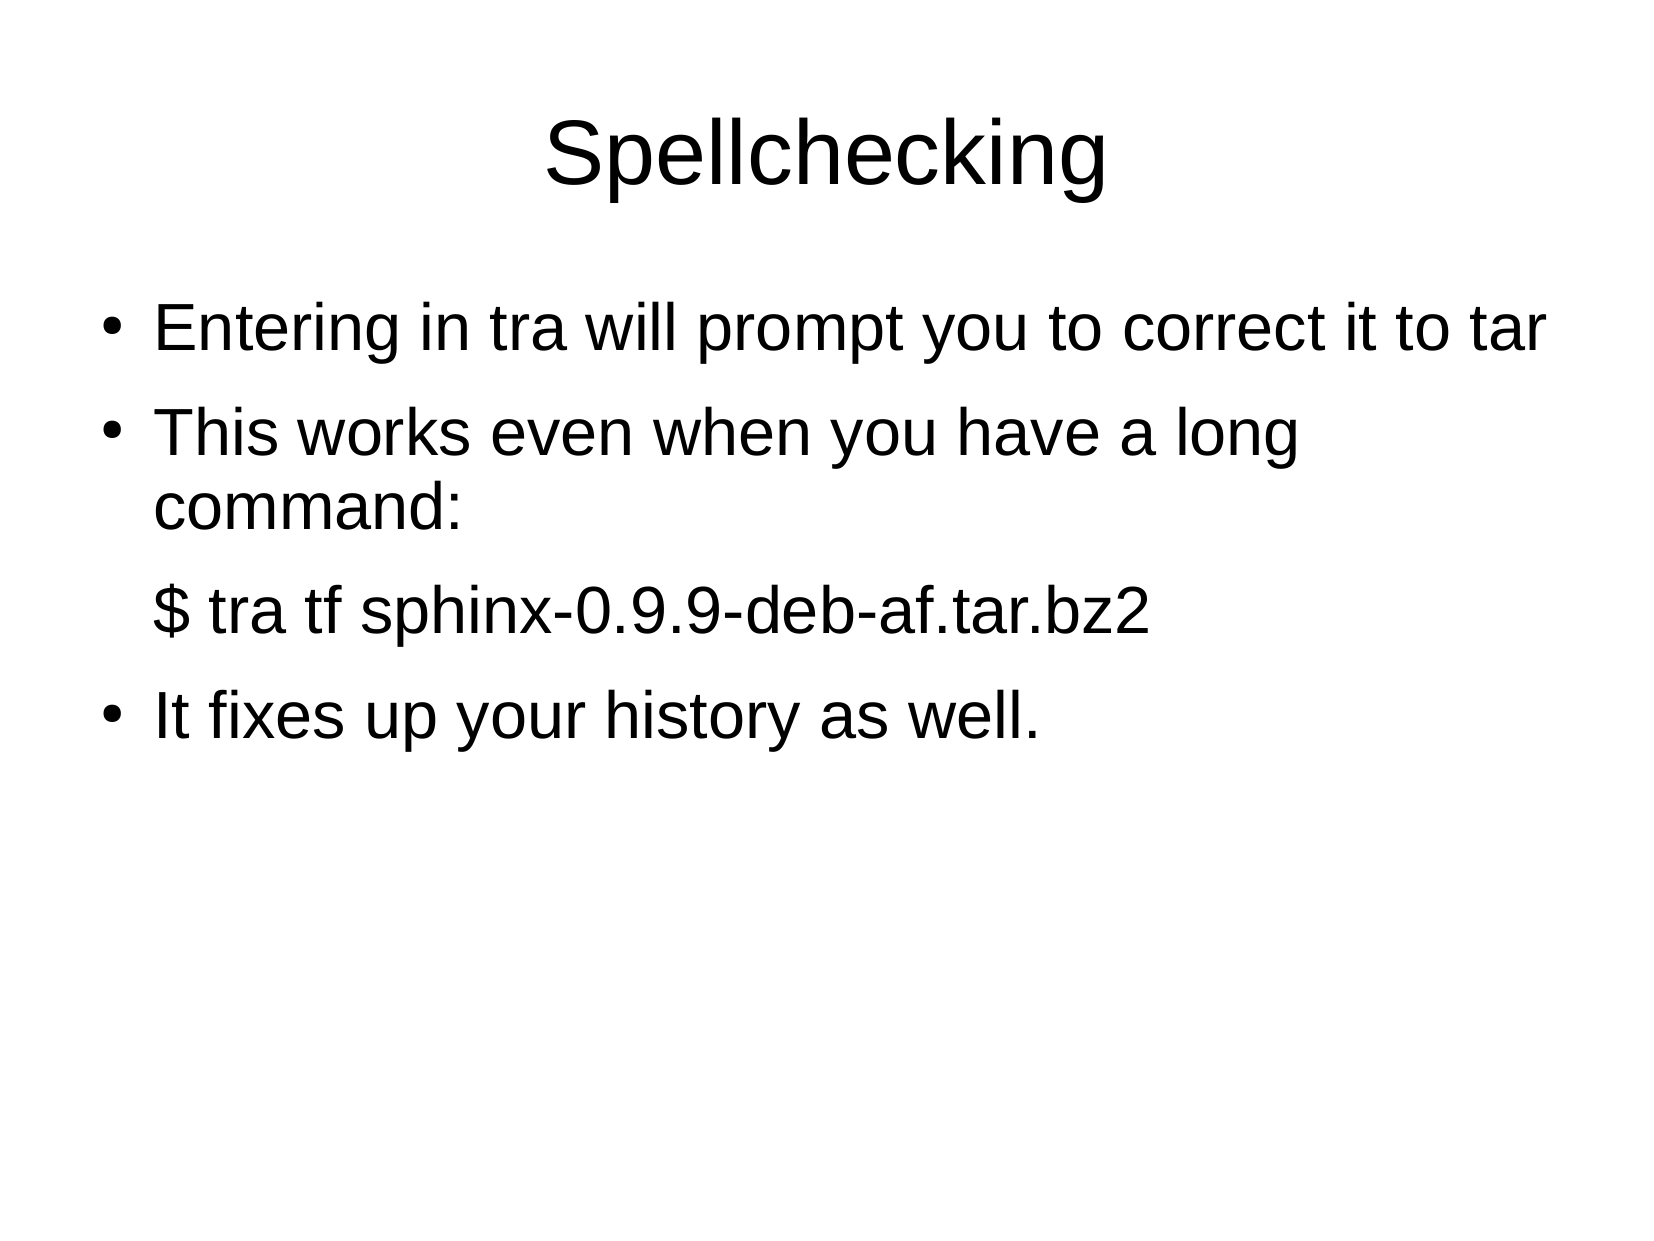

# Spellchecking
Entering in tra will prompt you to correct it to tar
This works even when you have a long command:
$ tra tf sphinx-0.9.9-deb-af.tar.bz2
It fixes up your history as well.